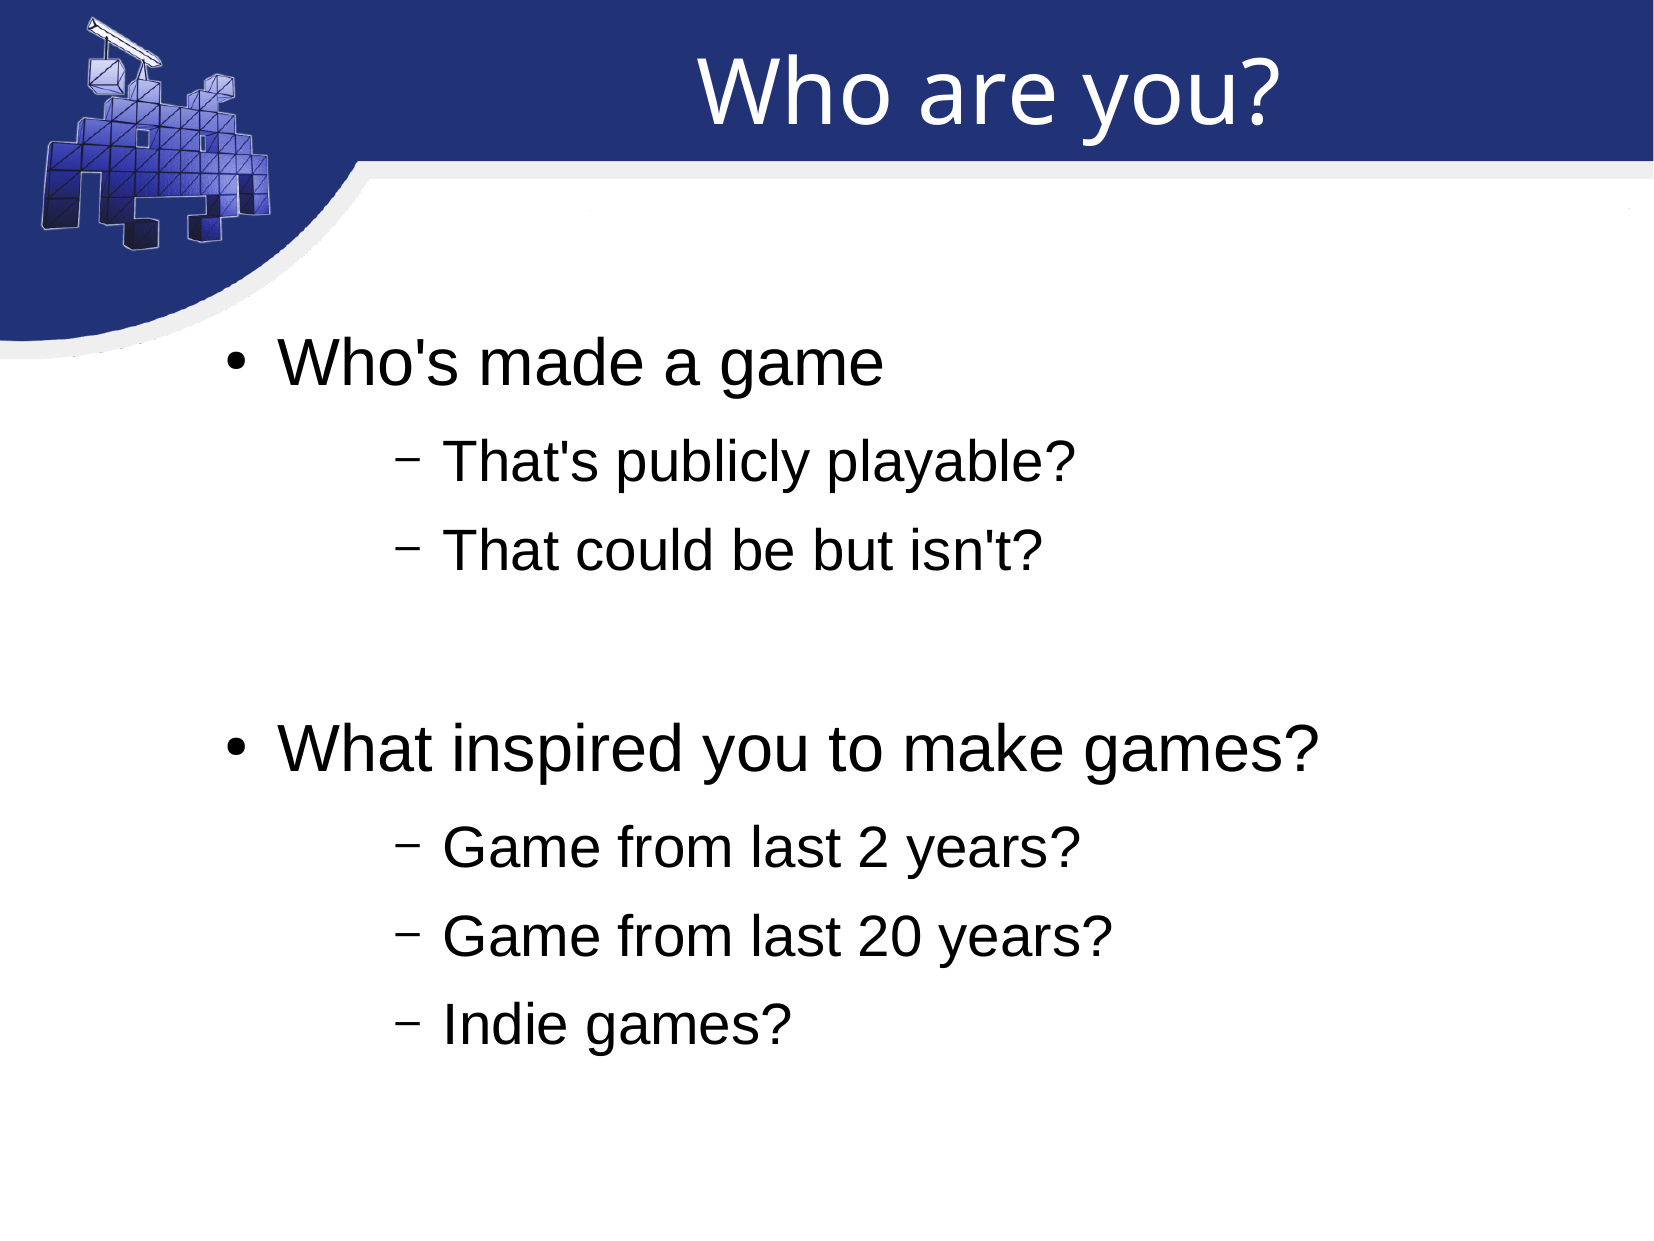

# Who are you?
Who's made a game
That's publicly playable?
That could be but isn't?
What inspired you to make games?
Game from last 2 years?
Game from last 20 years?
Indie games?